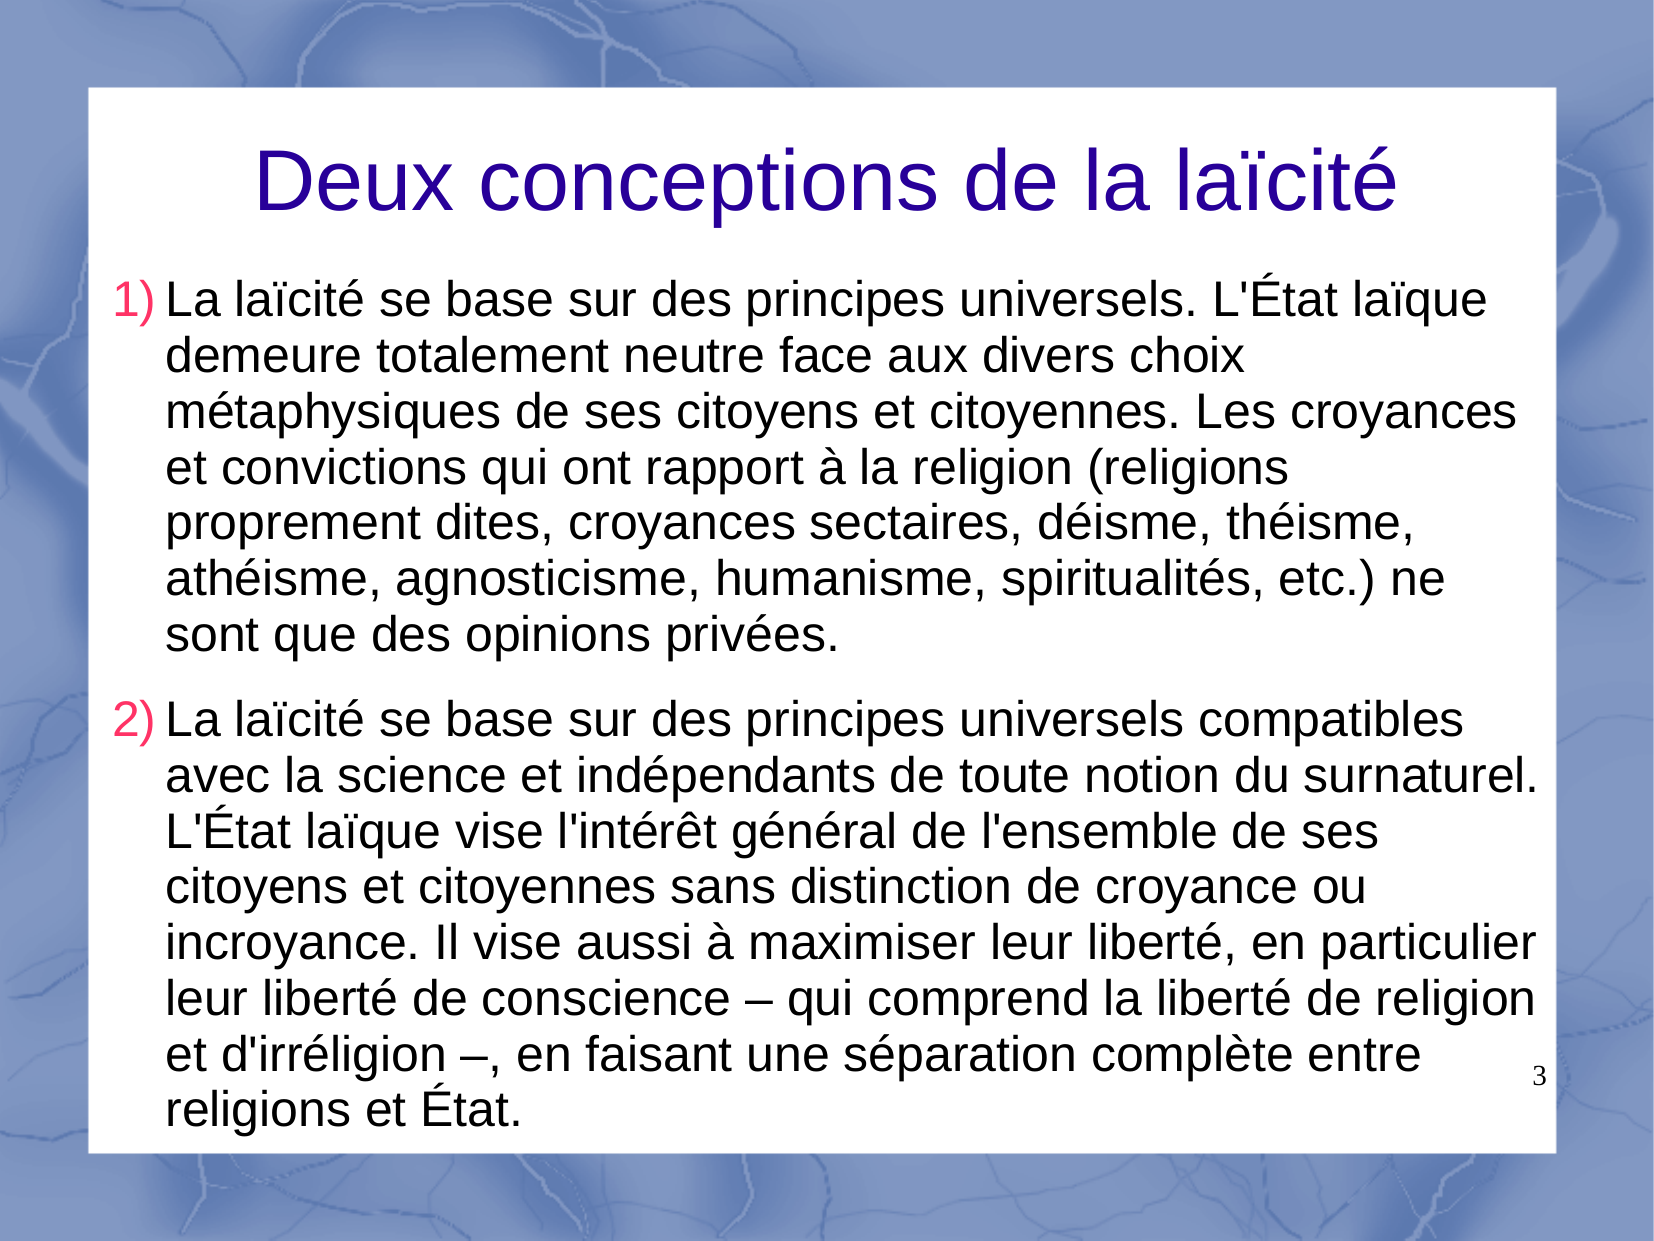

# Deux conceptions de la laïcité
La laïcité se base sur des principes universels. L'État laïque demeure totalement neutre face aux divers choix métaphysiques de ses citoyens et citoyennes. Les croyances et convictions qui ont rapport à la religion (religions proprement dites, croyances sectaires, déisme, théisme, athéisme, agnosticisme, humanisme, spiritualités, etc.) ne sont que des opinions privées.
La laïcité se base sur des principes universels compatibles avec la science et indépendants de toute notion du surnaturel. L'État laïque vise l'intérêt général de l'ensemble de ses citoyens et citoyennes sans distinction de croyance ou incroyance. Il vise aussi à maximiser leur liberté, en particulier leur liberté de conscience – qui comprend la liberté de religion et d'irréligion –, en faisant une séparation complète entre religions et État.
3